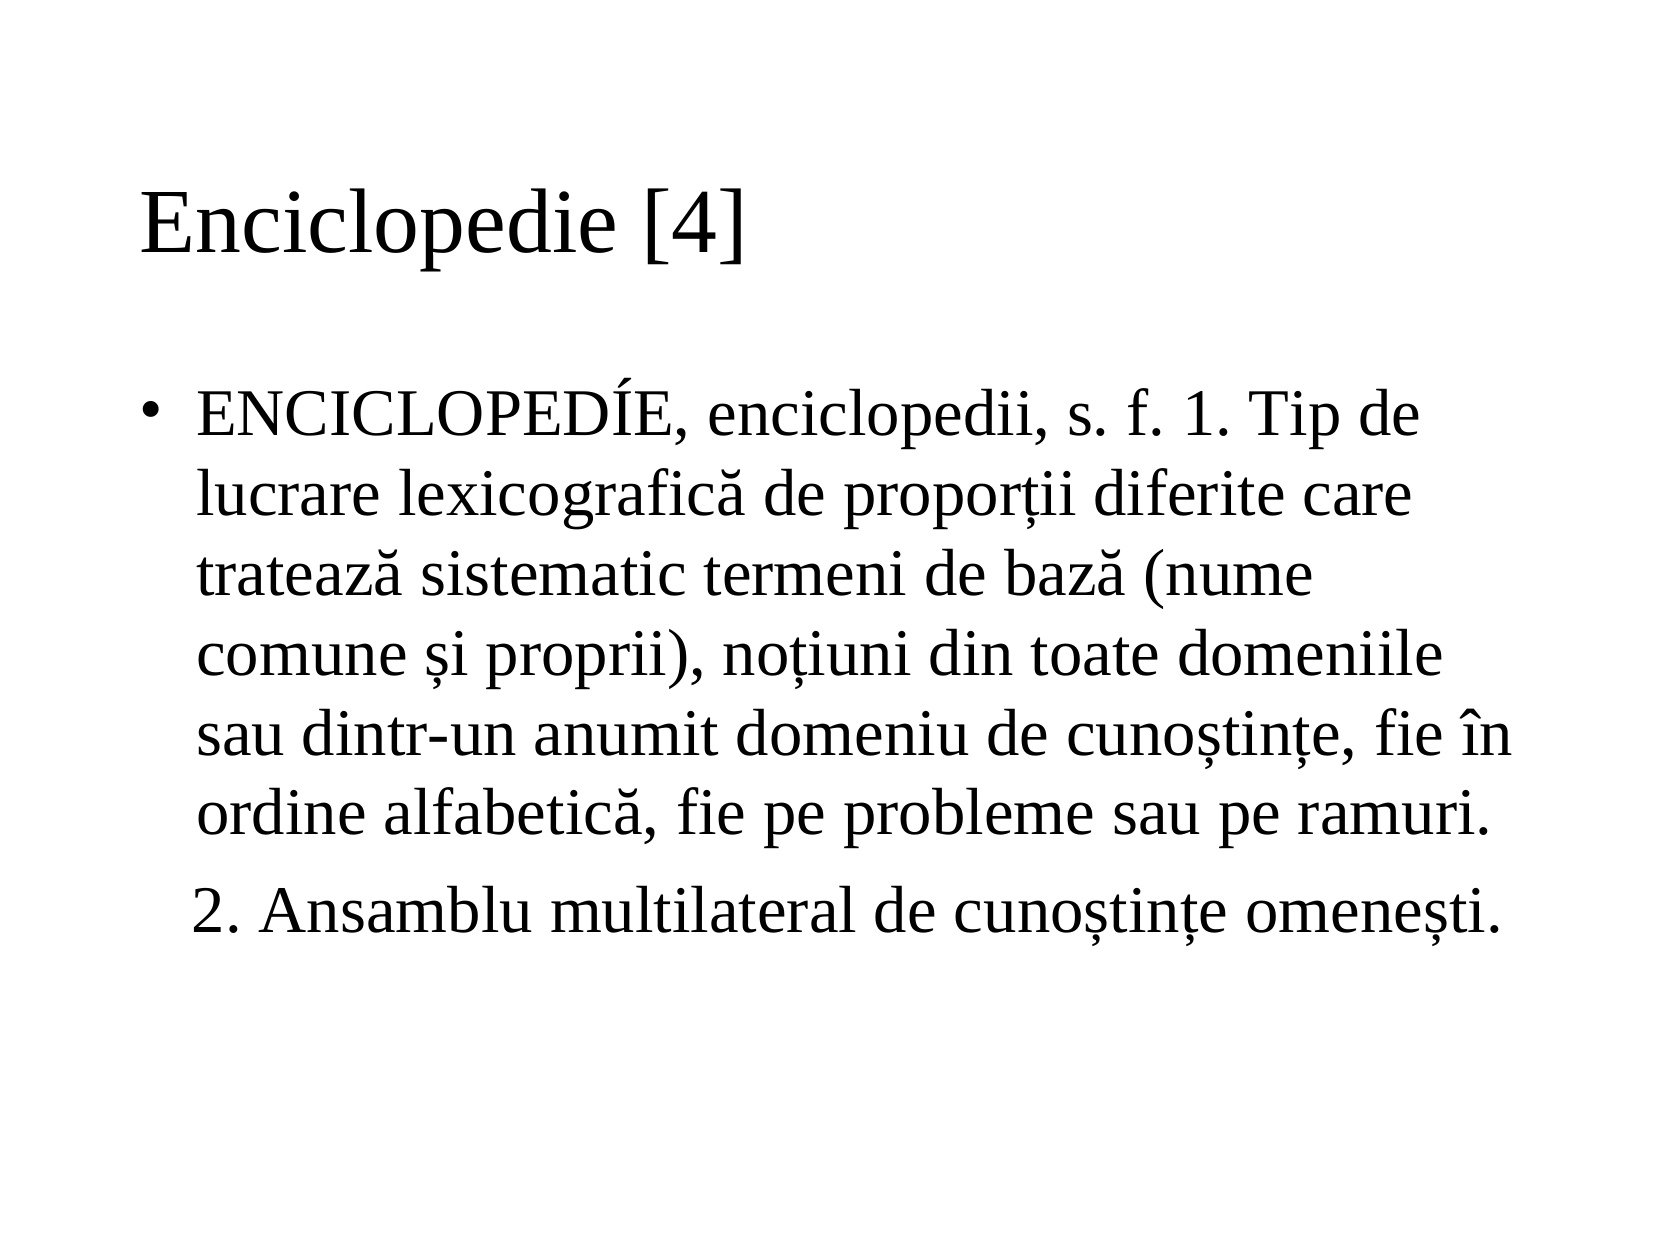

# Enciclopedie [4]
ENCICLOPEDÍE, enciclopedii, s. f. 1. Tip de lucrare lexicografică de proporții diferite care tratează sistematic termeni de bază (nume comune și proprii), noțiuni din toate domeniile sau dintr-un anumit domeniu de cunoștințe, fie în ordine alfabetică, fie pe probleme sau pe ramuri.
2. Ansamblu multilateral de cunoștințe omenești.